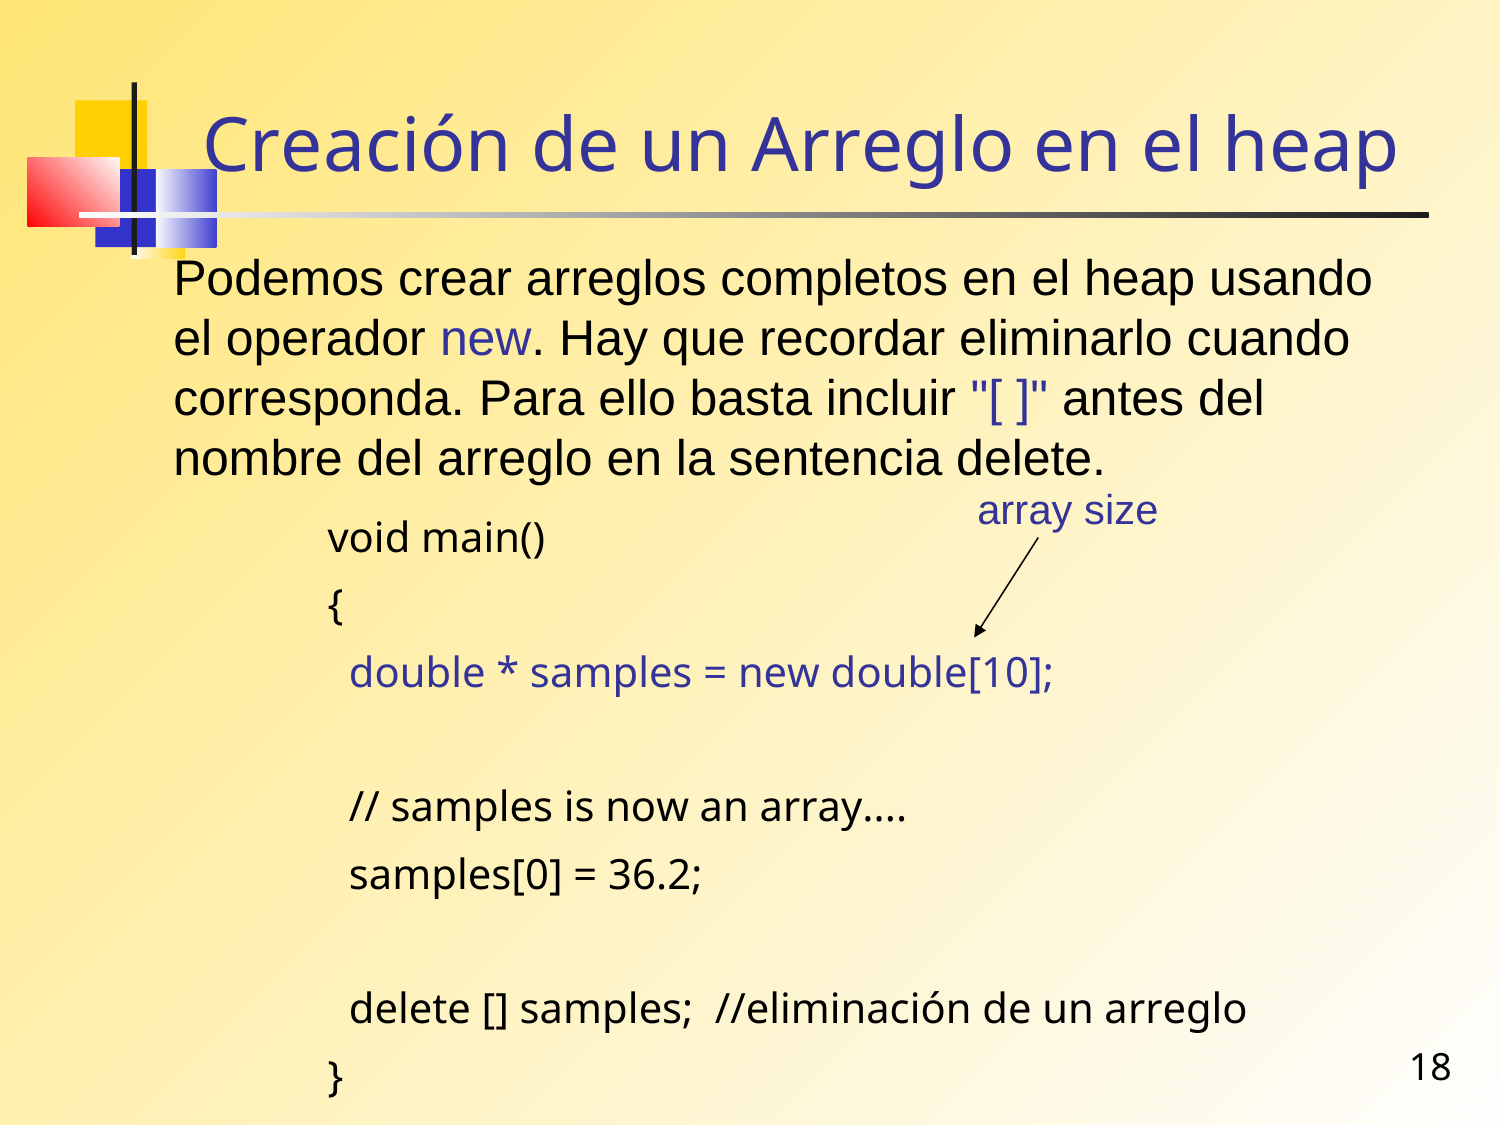

# Creación de un Arreglo en el heap
Podemos crear arreglos completos en el heap usando el operador new. Hay que recordar eliminarlo cuando corresponda. Para ello basta incluir "[ ]" antes del nombre del arreglo en la sentencia delete.
array size
void main()‏
{
 double * samples = new double[10];
 // samples is now an array....
 samples[0] = 36.2;
 delete [] samples; //eliminación de un arreglo
}
18